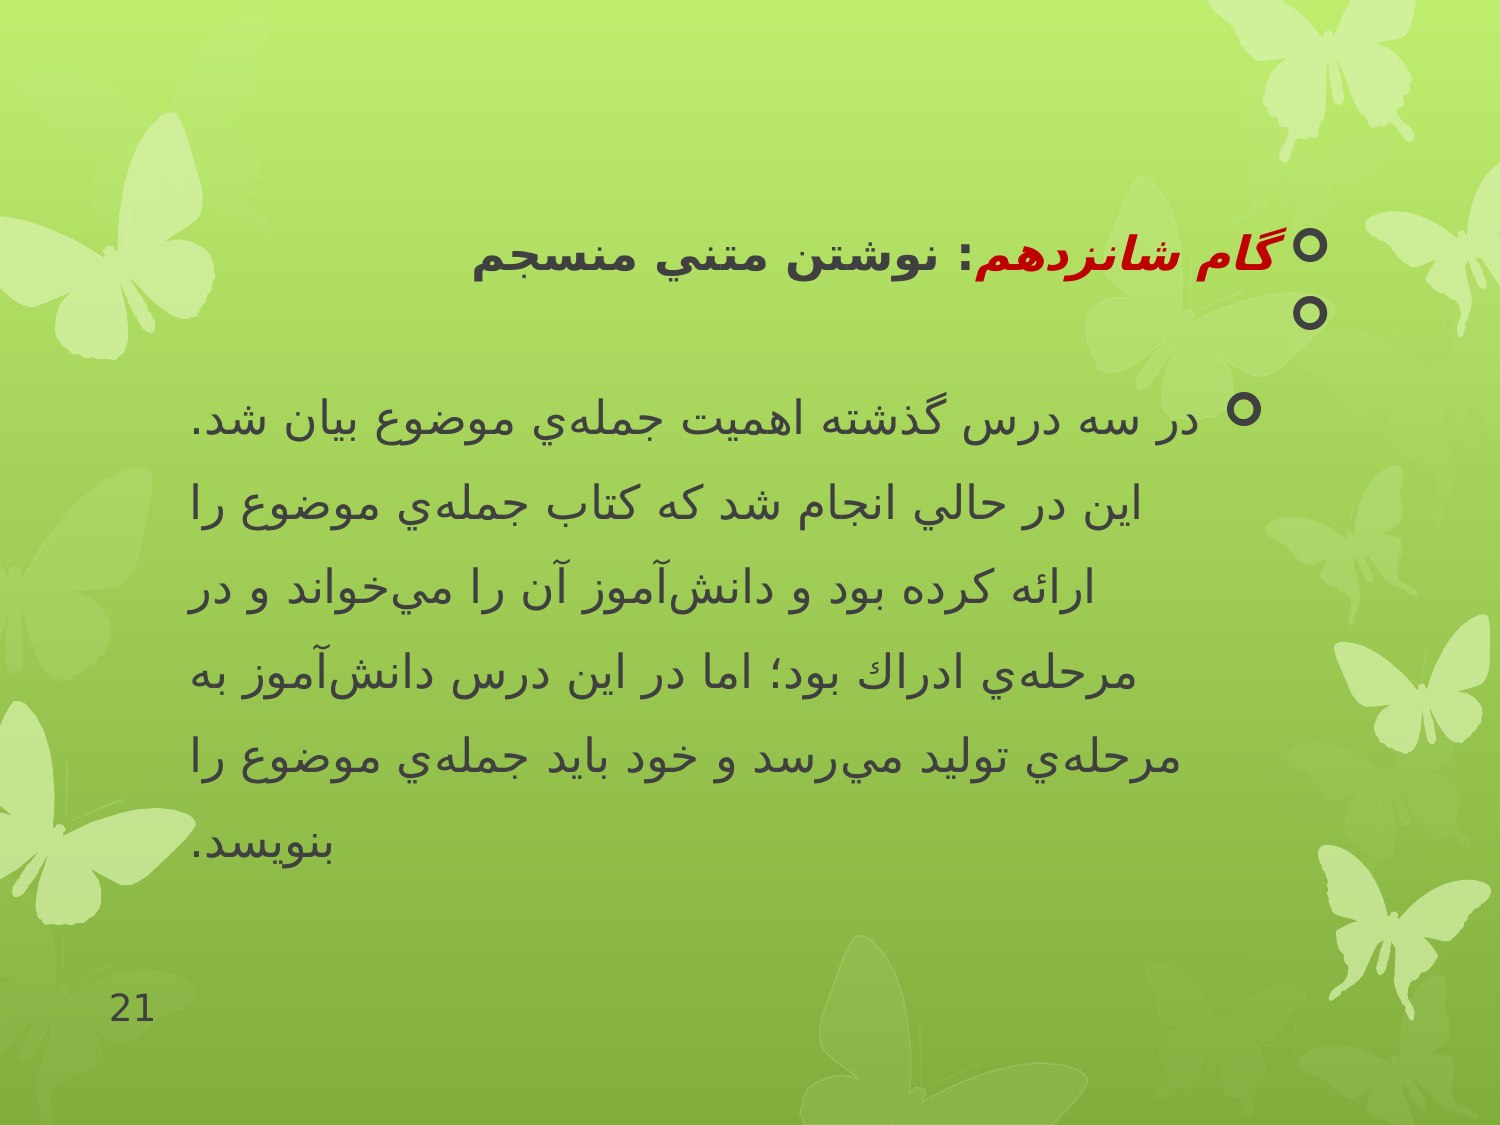

# گام شانزدهم: نوشتن متني منسجم
در سه درس گذشته اهميت جمله‌ي موضوع بيان شد. اين در حالي انجام شد كه كتاب جمله‌ي موضوع را ارائه كرده بود و دانش‌آموز آن را مي‌خواند و در مرحله‌ي ادراك بود؛ اما در اين درس دانش‌آموز به مرحله‌ي توليد مي‌رسد و خود بايد جمله‌ي موضوع را بنويسد.